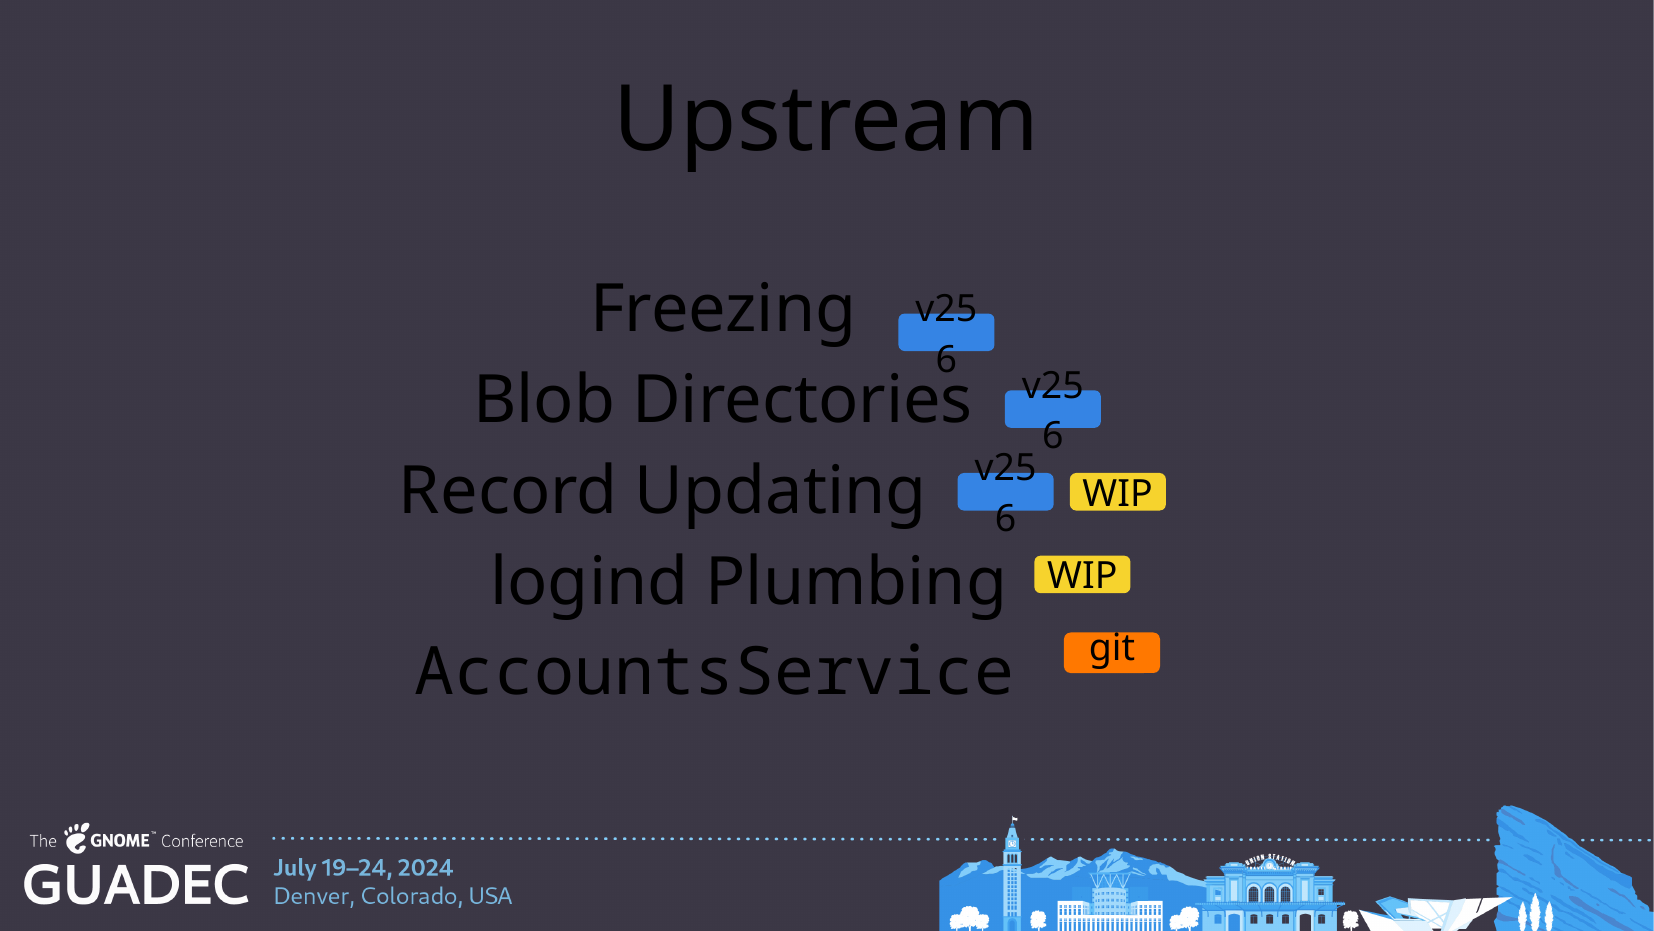

# Upstream
Freezing
Blob Directories
Record Updating
logind Plumbing
AccountsService
v256
v256
v256
WIP
WIP
git